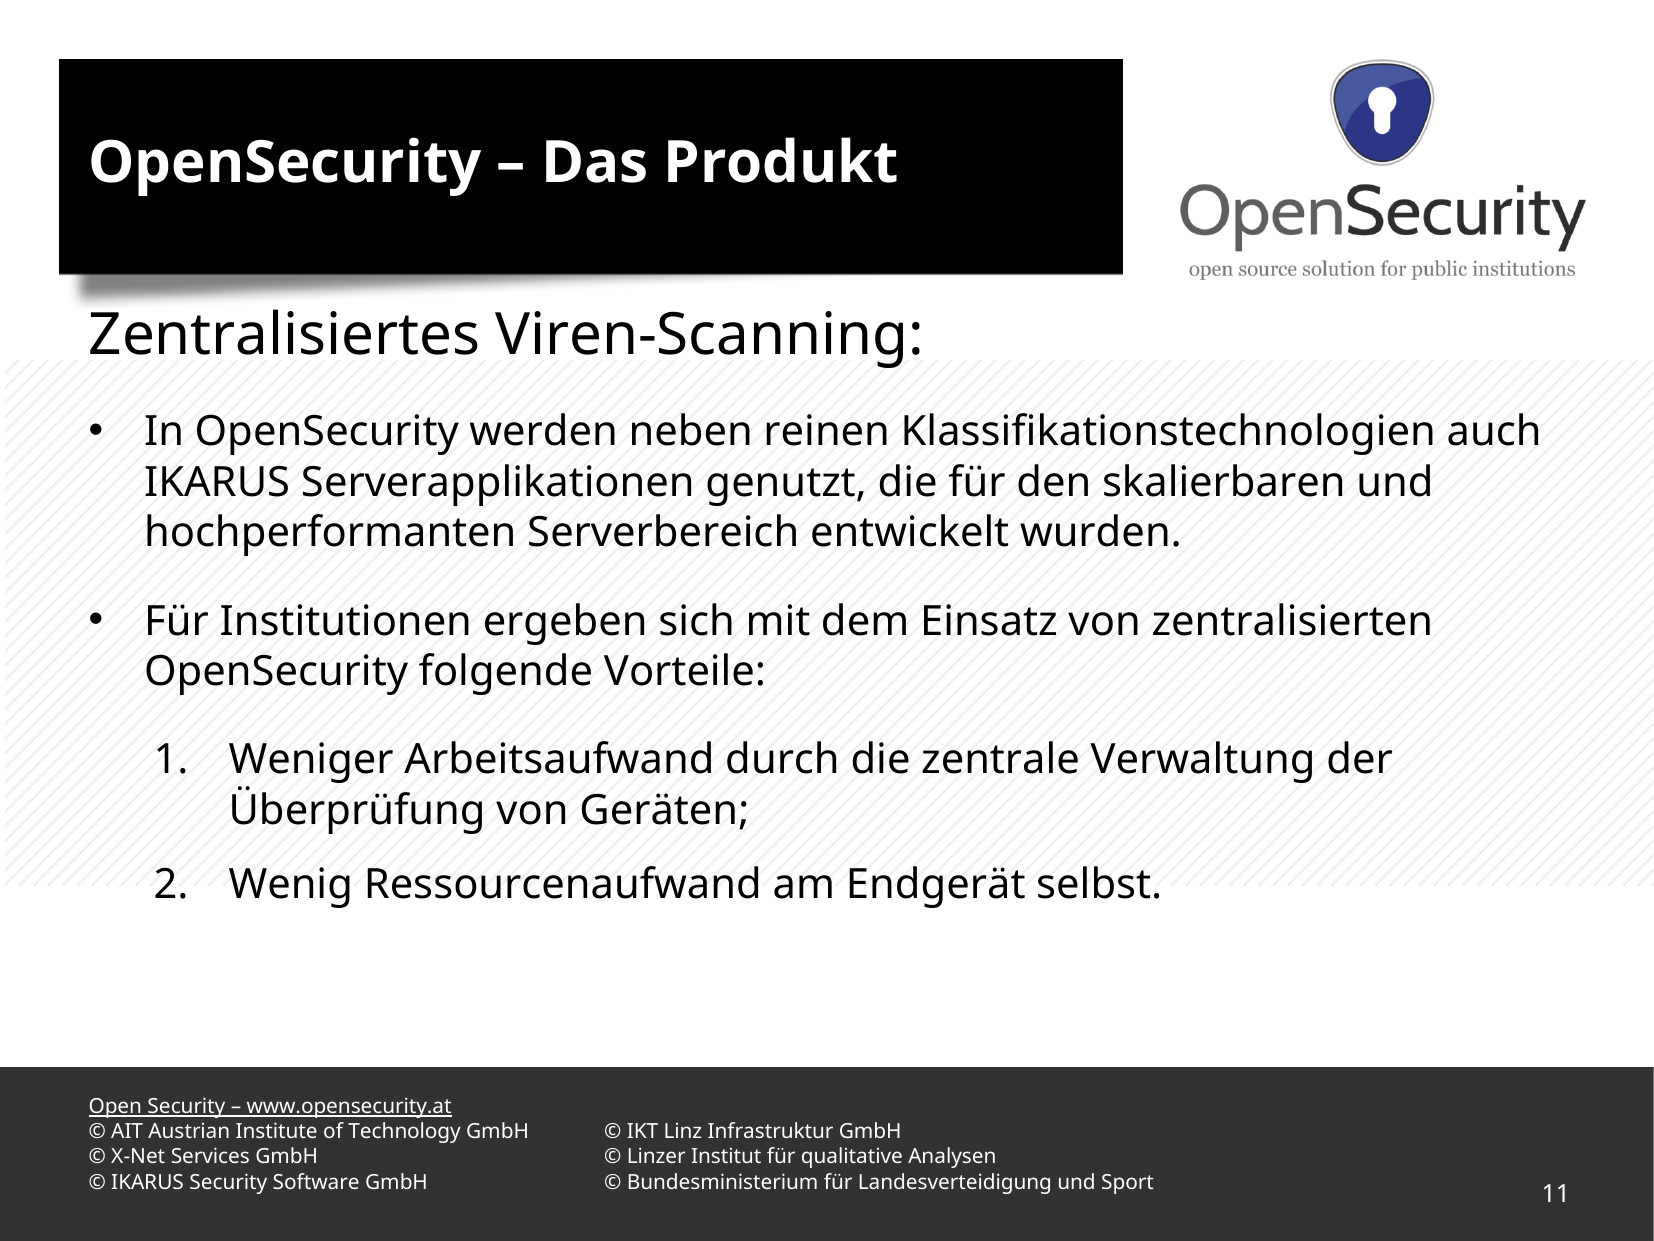

OpenSecurity – Das Produkt
Zentralisiertes Viren-Scanning:
In OpenSecurity werden neben reinen Klassifikationstechnologien auch IKARUS Serverapplikationen genutzt, die für den skalierbaren und hochperformanten Serverbereich entwickelt wurden.
Für Institutionen ergeben sich mit dem Einsatz von zentralisierten OpenSecurity folgende Vorteile:
Weniger Arbeitsaufwand durch die zentrale Verwaltung der Überprüfung von Geräten;
Wenig Ressourcenaufwand am Endgerät selbst.
Open Security – www.opensecurity.at
© AIT Austrian Institute of Technology GmbH		© IKT Linz Infrastruktur GmbH
© X-Net Services GmbH				© Linzer Institut für qualitative Analysen
© IKARUS Security Software GmbH			© Bundesministerium für Landesverteidigung und Sport